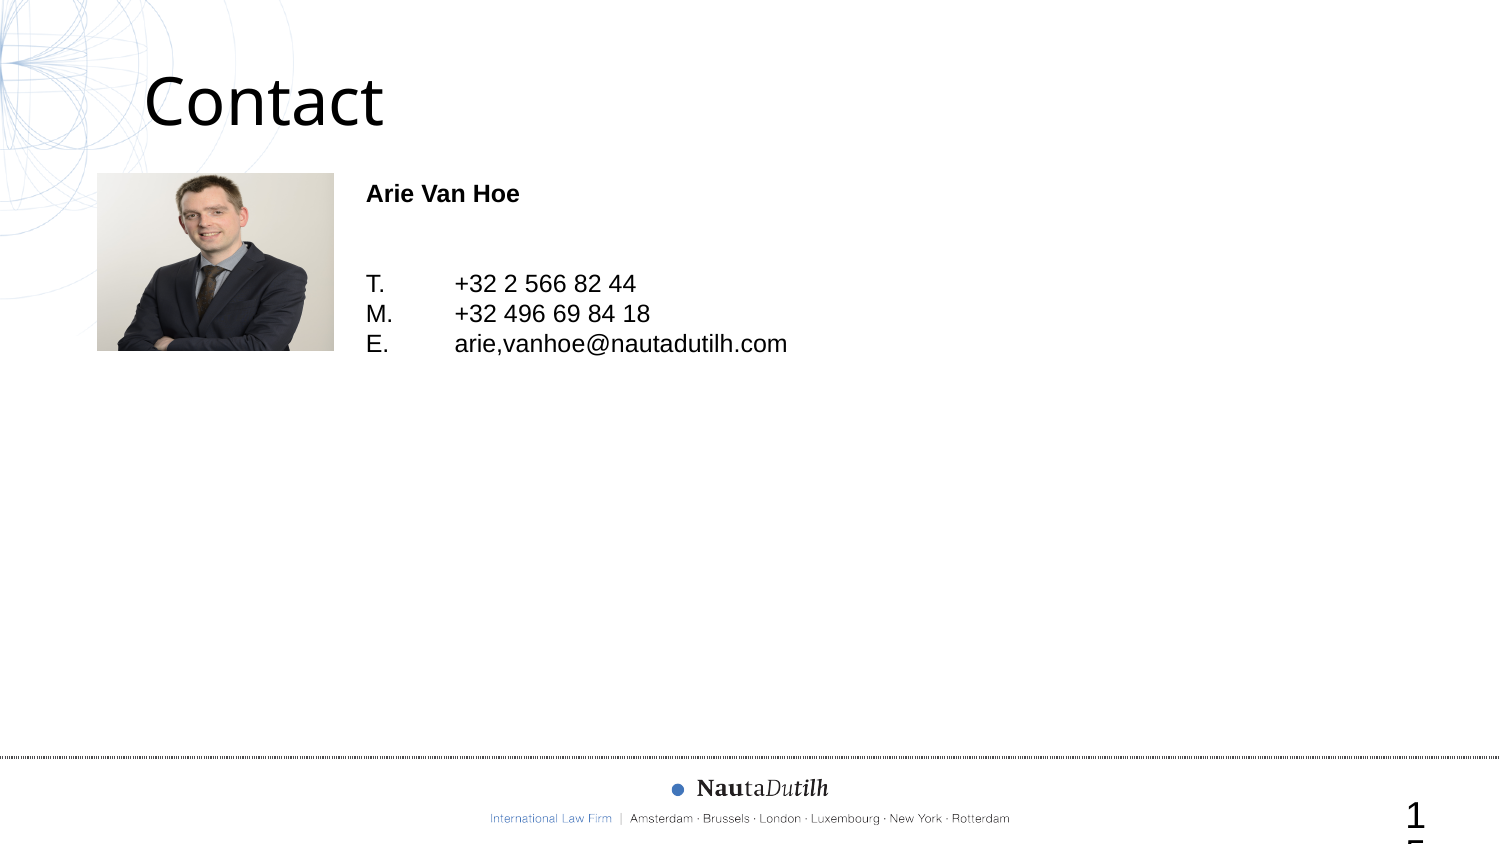

Contact
Arie Van Hoe
T.	+32 2 566 82 44
M.	+32 496 69 84 18
E.	arie,vanhoe@nautadutilh.com